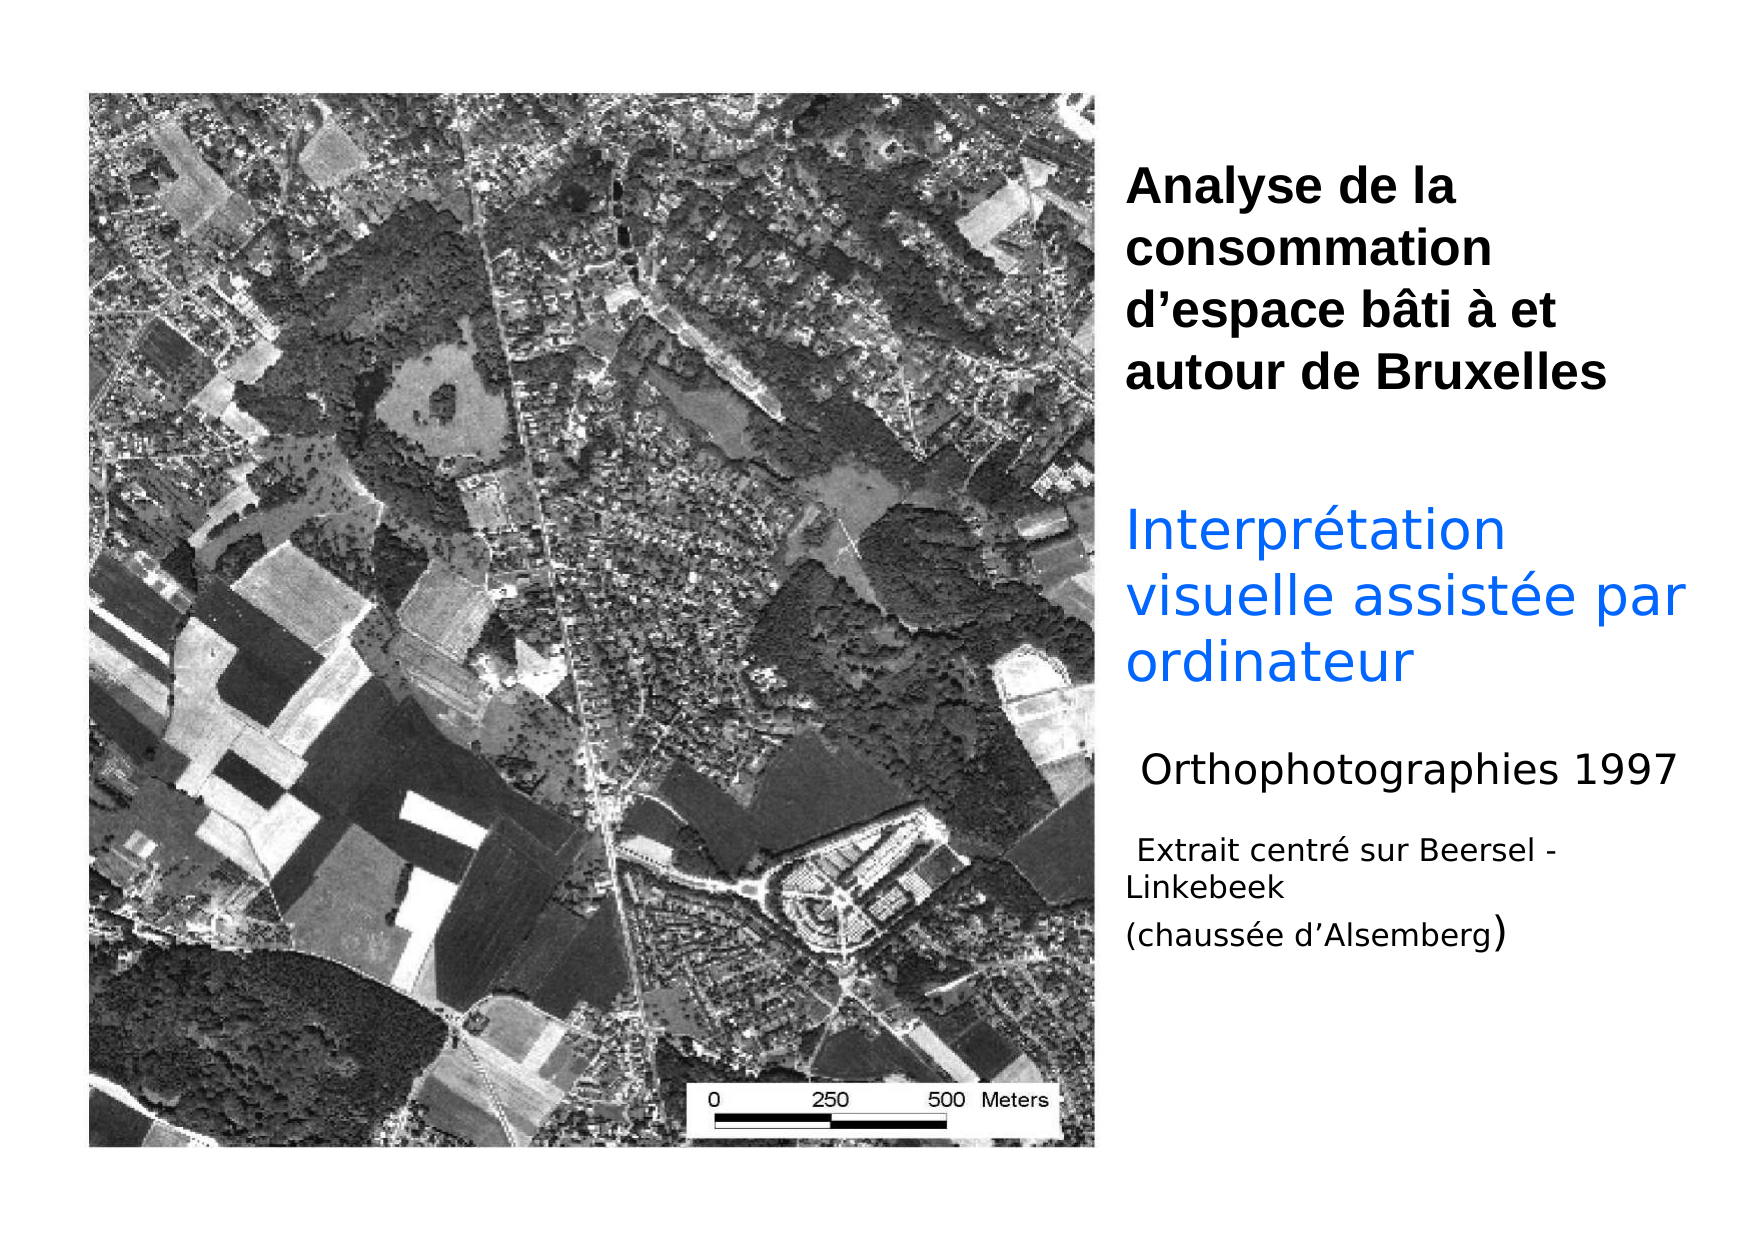

# Analyse de la consommation d’espace bâti à et autour de Bruxelles
Interprétation visuelle assistée par ordinateur
Orthophotographies 1997
Extrait centré sur Beersel - Linkebeek
(chaussée d’Alsemberg)
GEOG-F-302 - SIG - Applications - Eléonore WOLFF